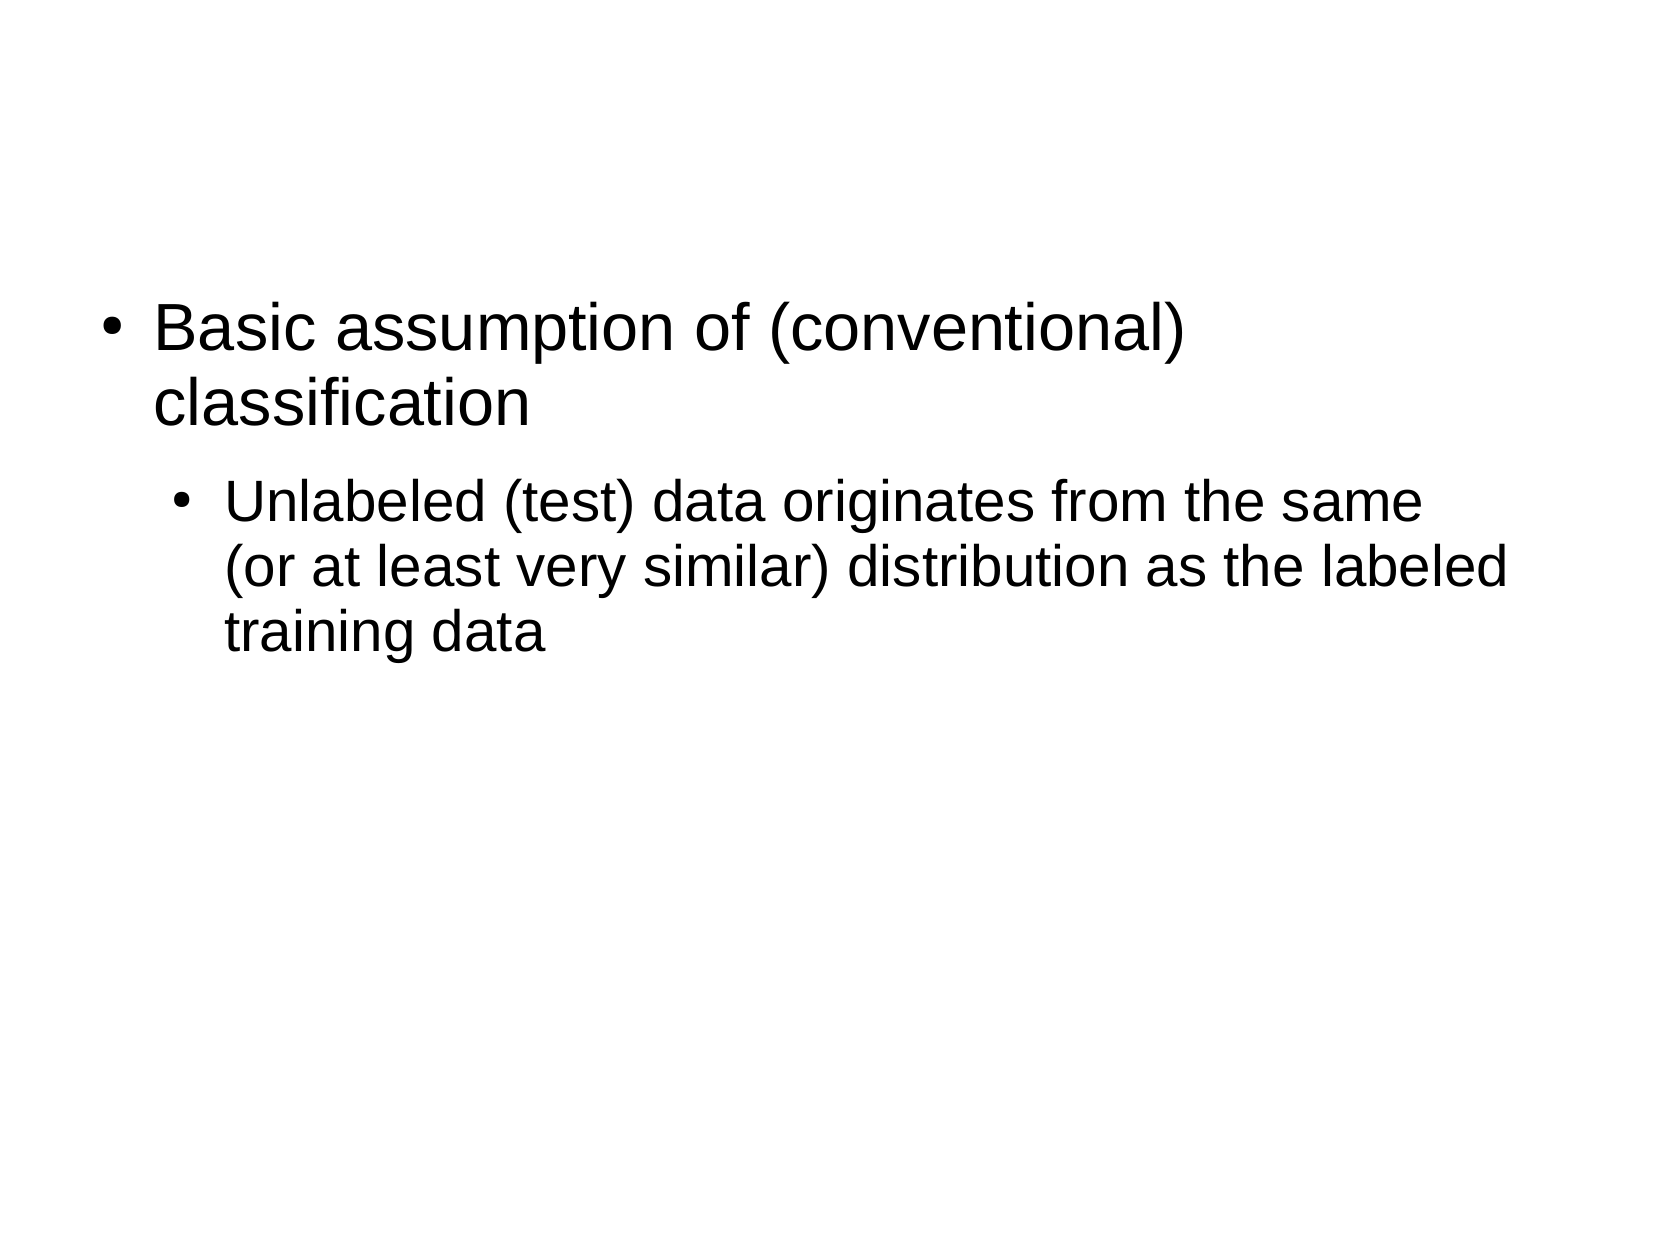

#
Basic assumption of (conventional) classification
Unlabeled (test) data originates from the same
(or at least very similar) distribution as the labeled training data